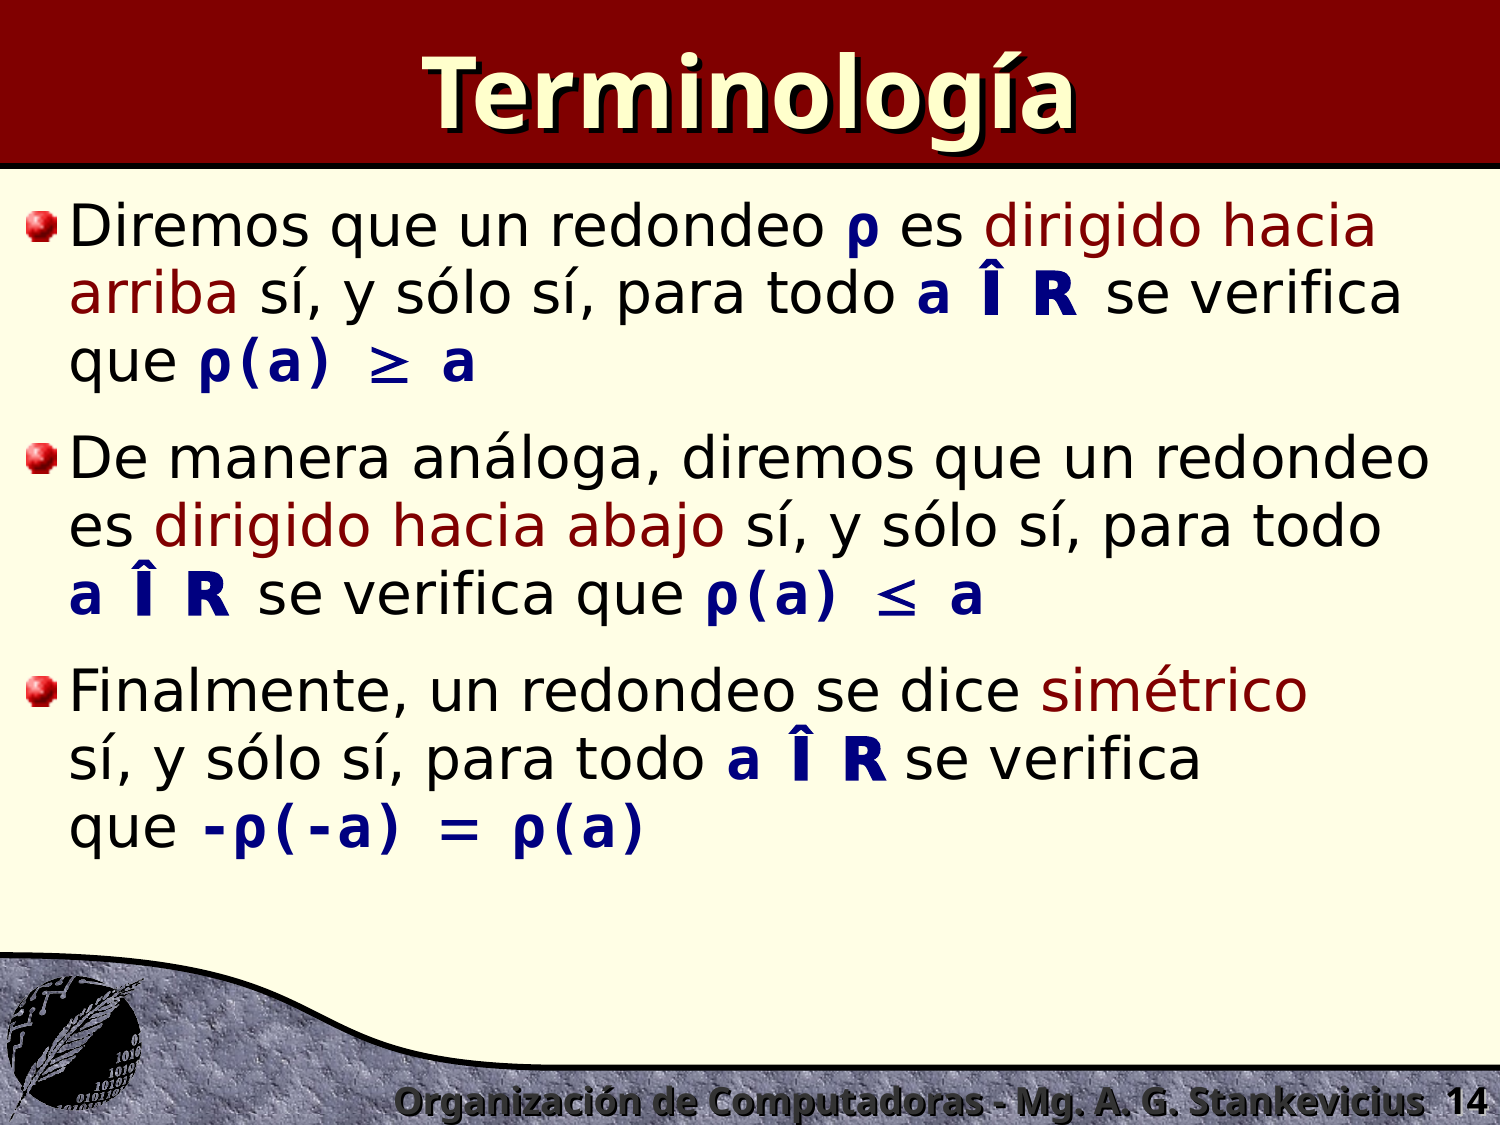

# Terminología
Diremos que un redondeo ρ es dirigido hacia
arriba sí, y sólo sí, para todo a Î R se verifica que ρ(a) ≥ a
De manera análoga, diremos que un redondeo es dirigido hacia abajo sí, y sólo sí, para todo
a Î R se verifica que ρ(a) ≤ a
Finalmente, un redondeo se dice simétrico
sí, y sólo sí, para todo a Î R se verifica
que -ρ(-a) = ρ(a)
14